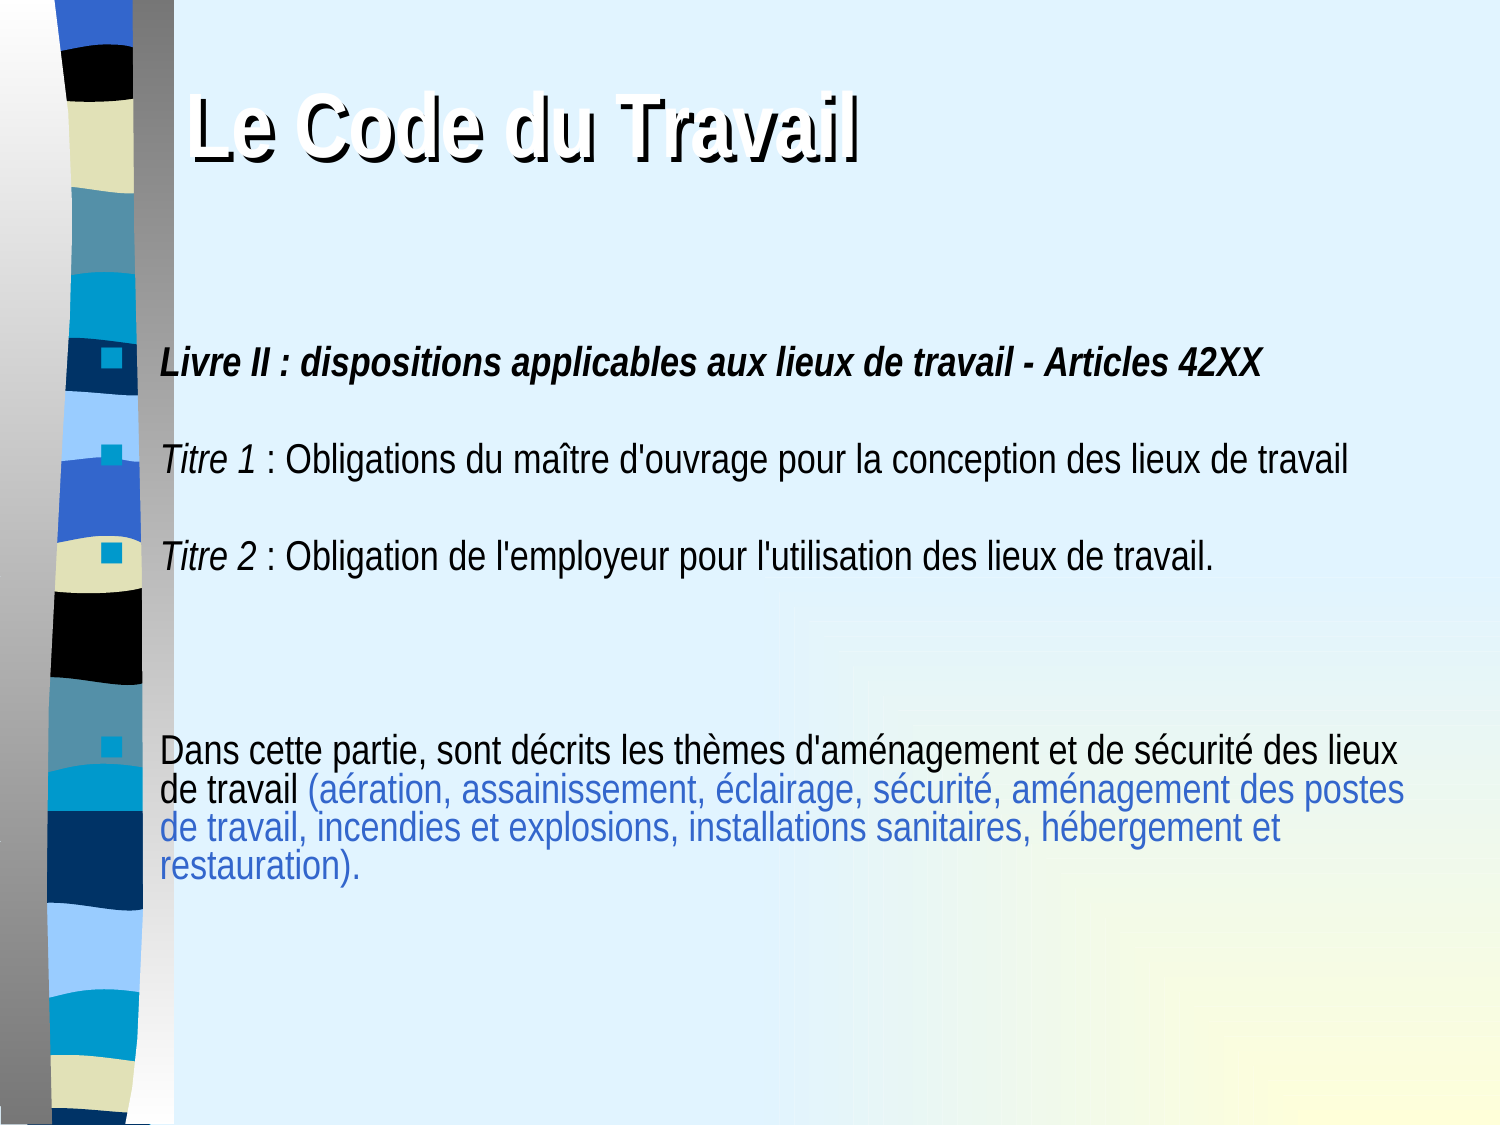

# Le Code du Travail
Livre II : dispositions applicables aux lieux de travail - Articles 42XX
Titre 1 : Obligations du maître d'ouvrage pour la conception des lieux de travail
Titre 2 : Obligation de l'employeur pour l'utilisation des lieux de travail.
Dans cette partie, sont décrits les thèmes d'aménagement et de sécurité des lieux de travail (aération, assainissement, éclairage, sécurité, aménagement des postes de travail, incendies et explosions, installations sanitaires, hébergement et restauration).